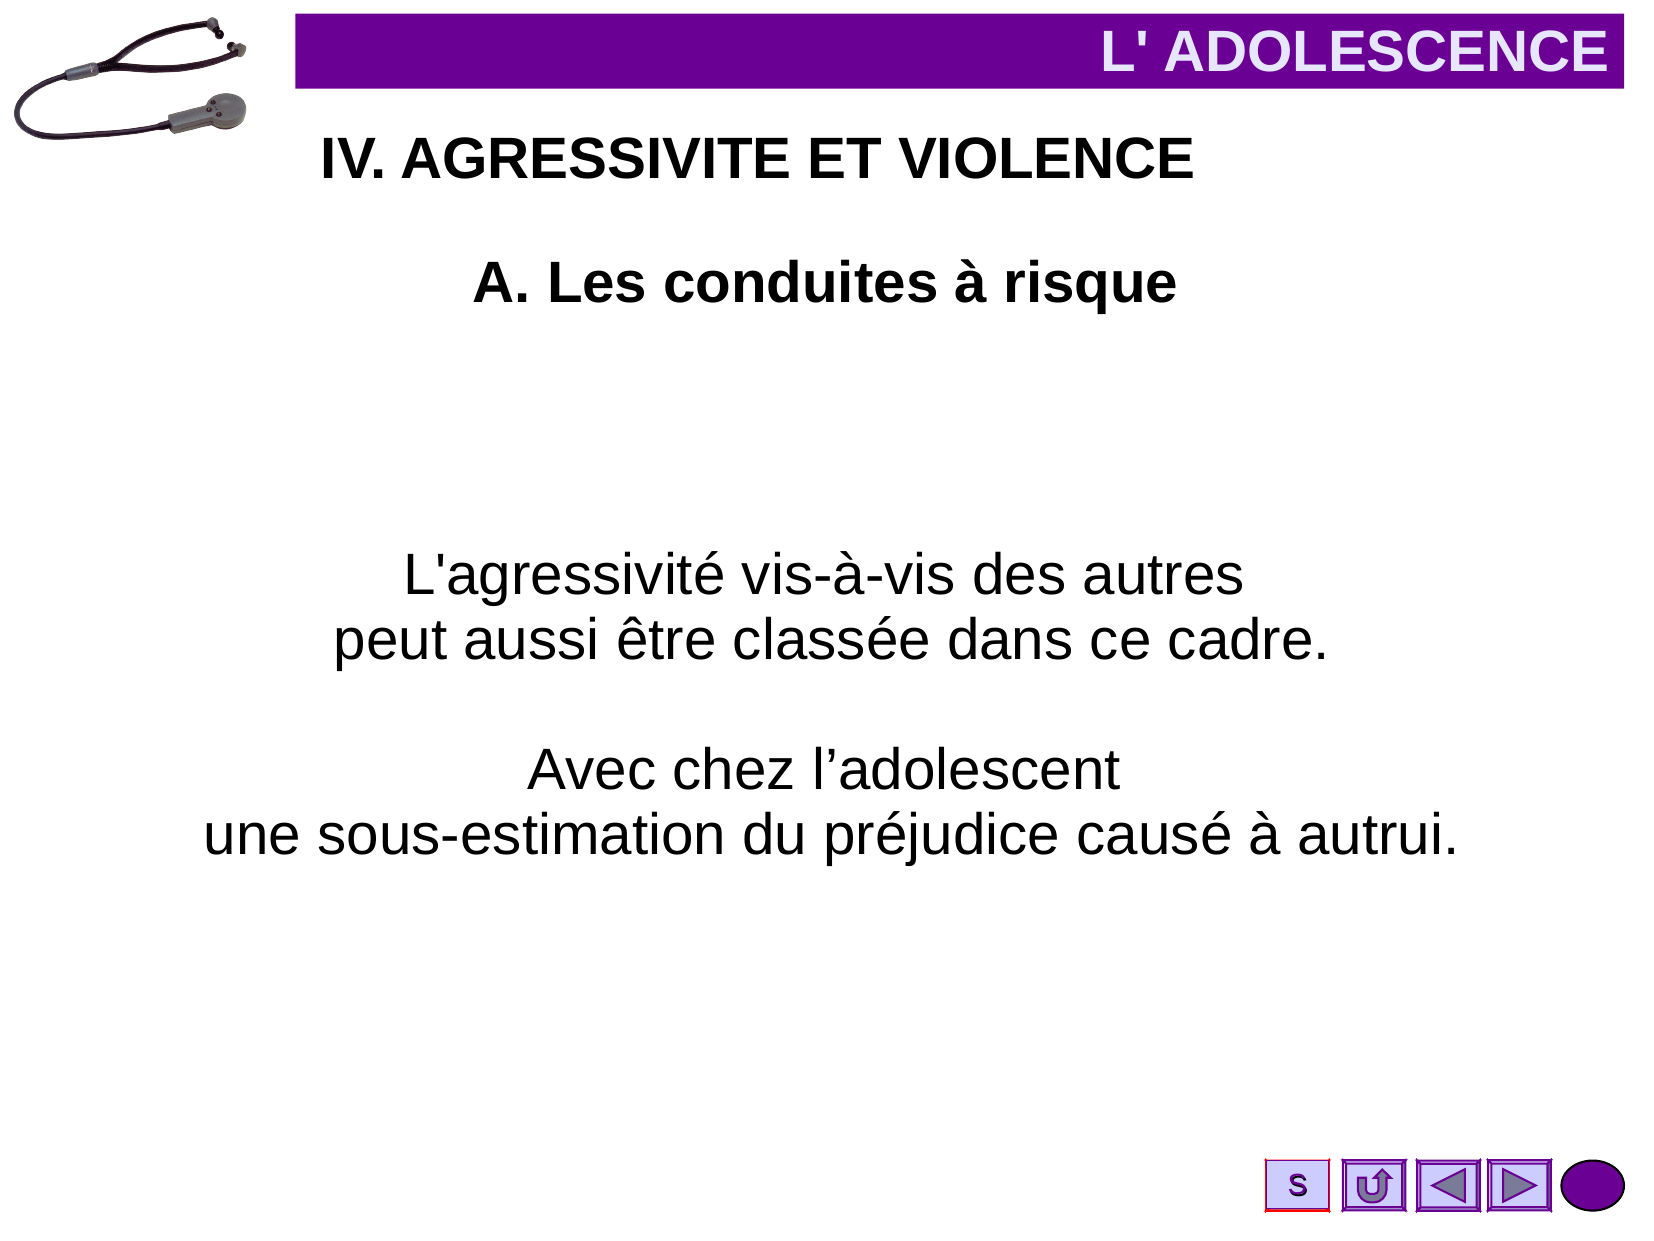

L' ADOLESCENCE
IV. AGRESSIVITE ET VIOLENCE
A. Les conduites à risque
L'agressivité vis-à-vis des autres
peut aussi être classée dans ce cadre.
Avec chez l’adolescent
une sous-estimation du préjudice causé à autrui.